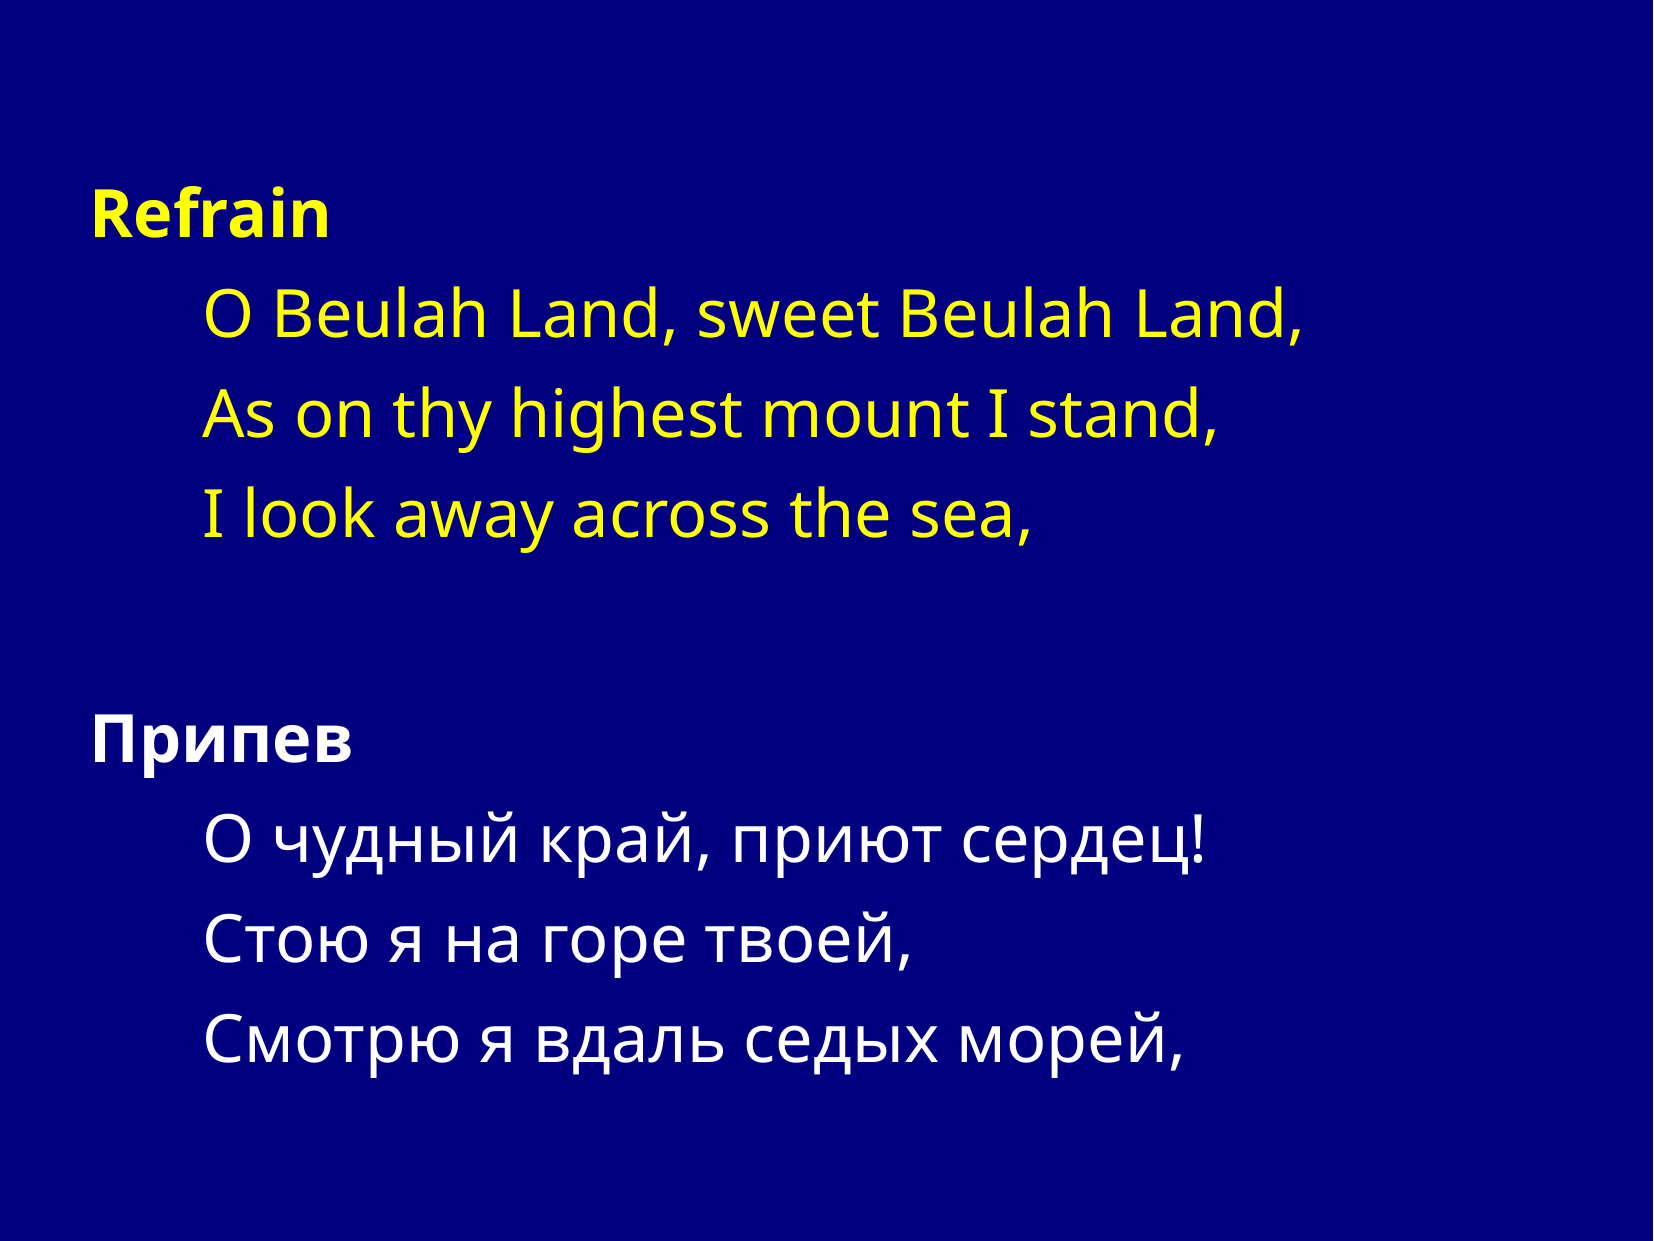

Refrain
	O Beulah Land, sweet Beulah Land,
	As on thy highest mount I stand,
	I look away across the sea,
Припев
	О чудный край, приют сердец!
	Стою я на горе твоей,
	Смотрю я вдаль седых морей,